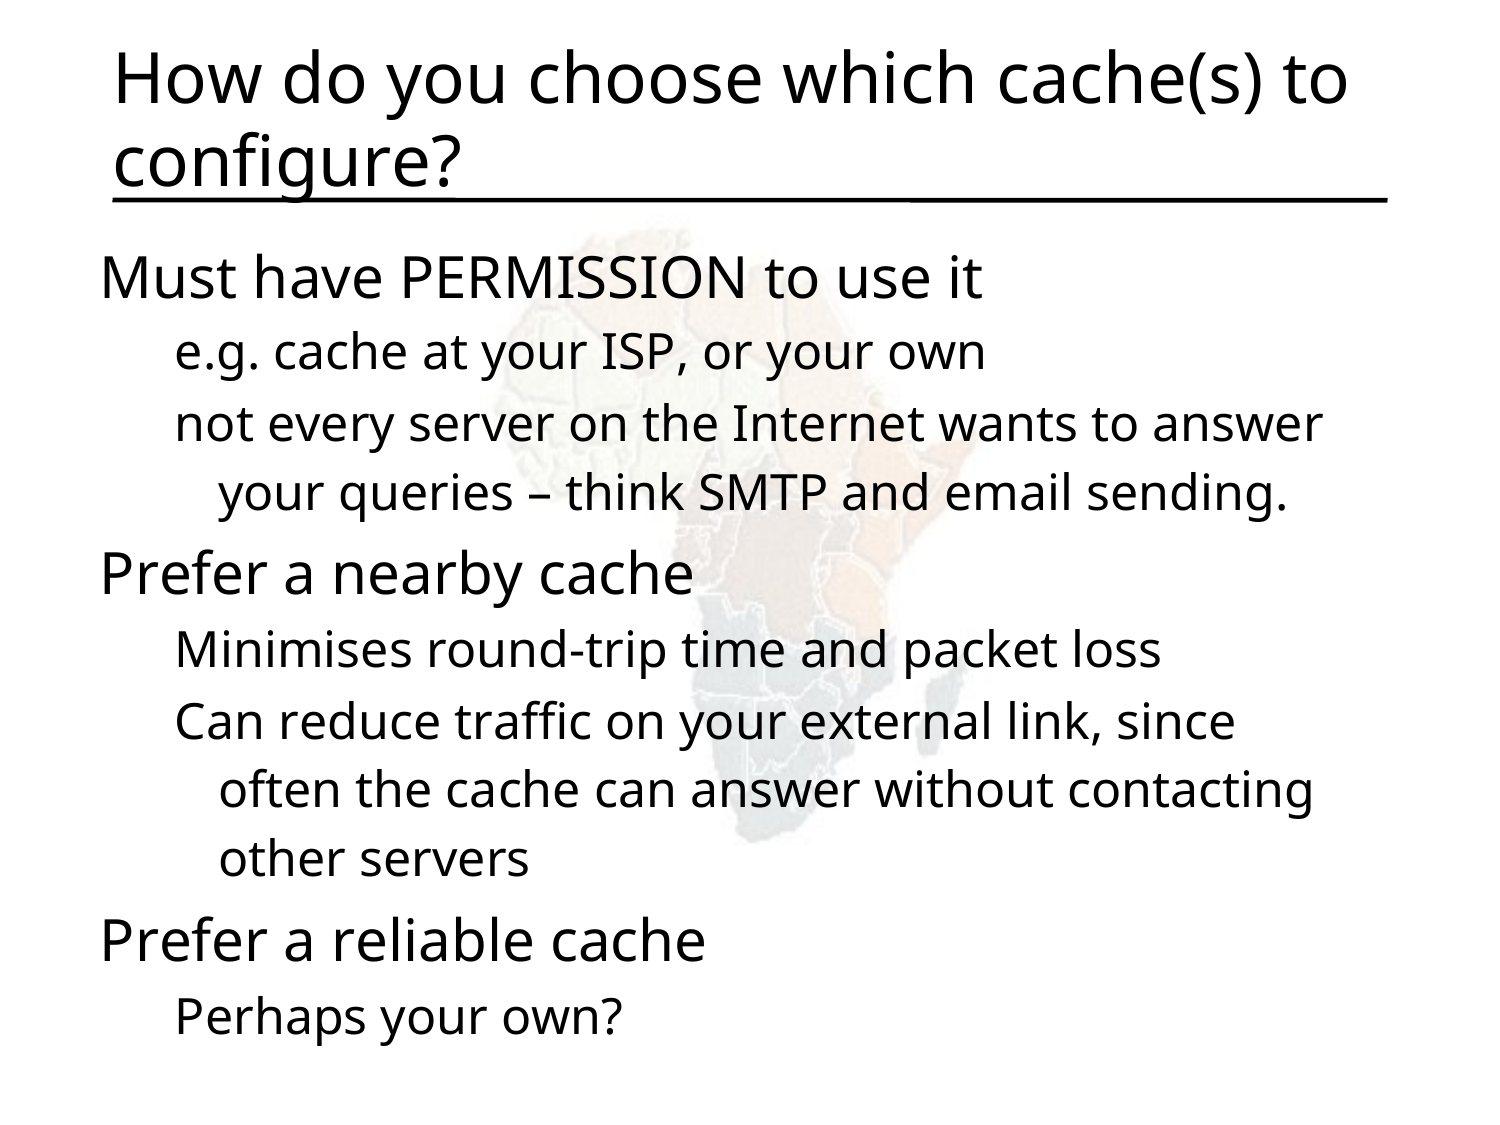

# How do you choose which cache(s) to configure?
Must have PERMISSION to use it
e.g. cache at your ISP, or your own
not every server on the Internet wants to answer your queries – think SMTP and email sending.
Prefer a nearby cache
Minimises round-trip time and packet loss
Can reduce traffic on your external link, since often the cache can answer without contacting other servers
Prefer a reliable cache
Perhaps your own?